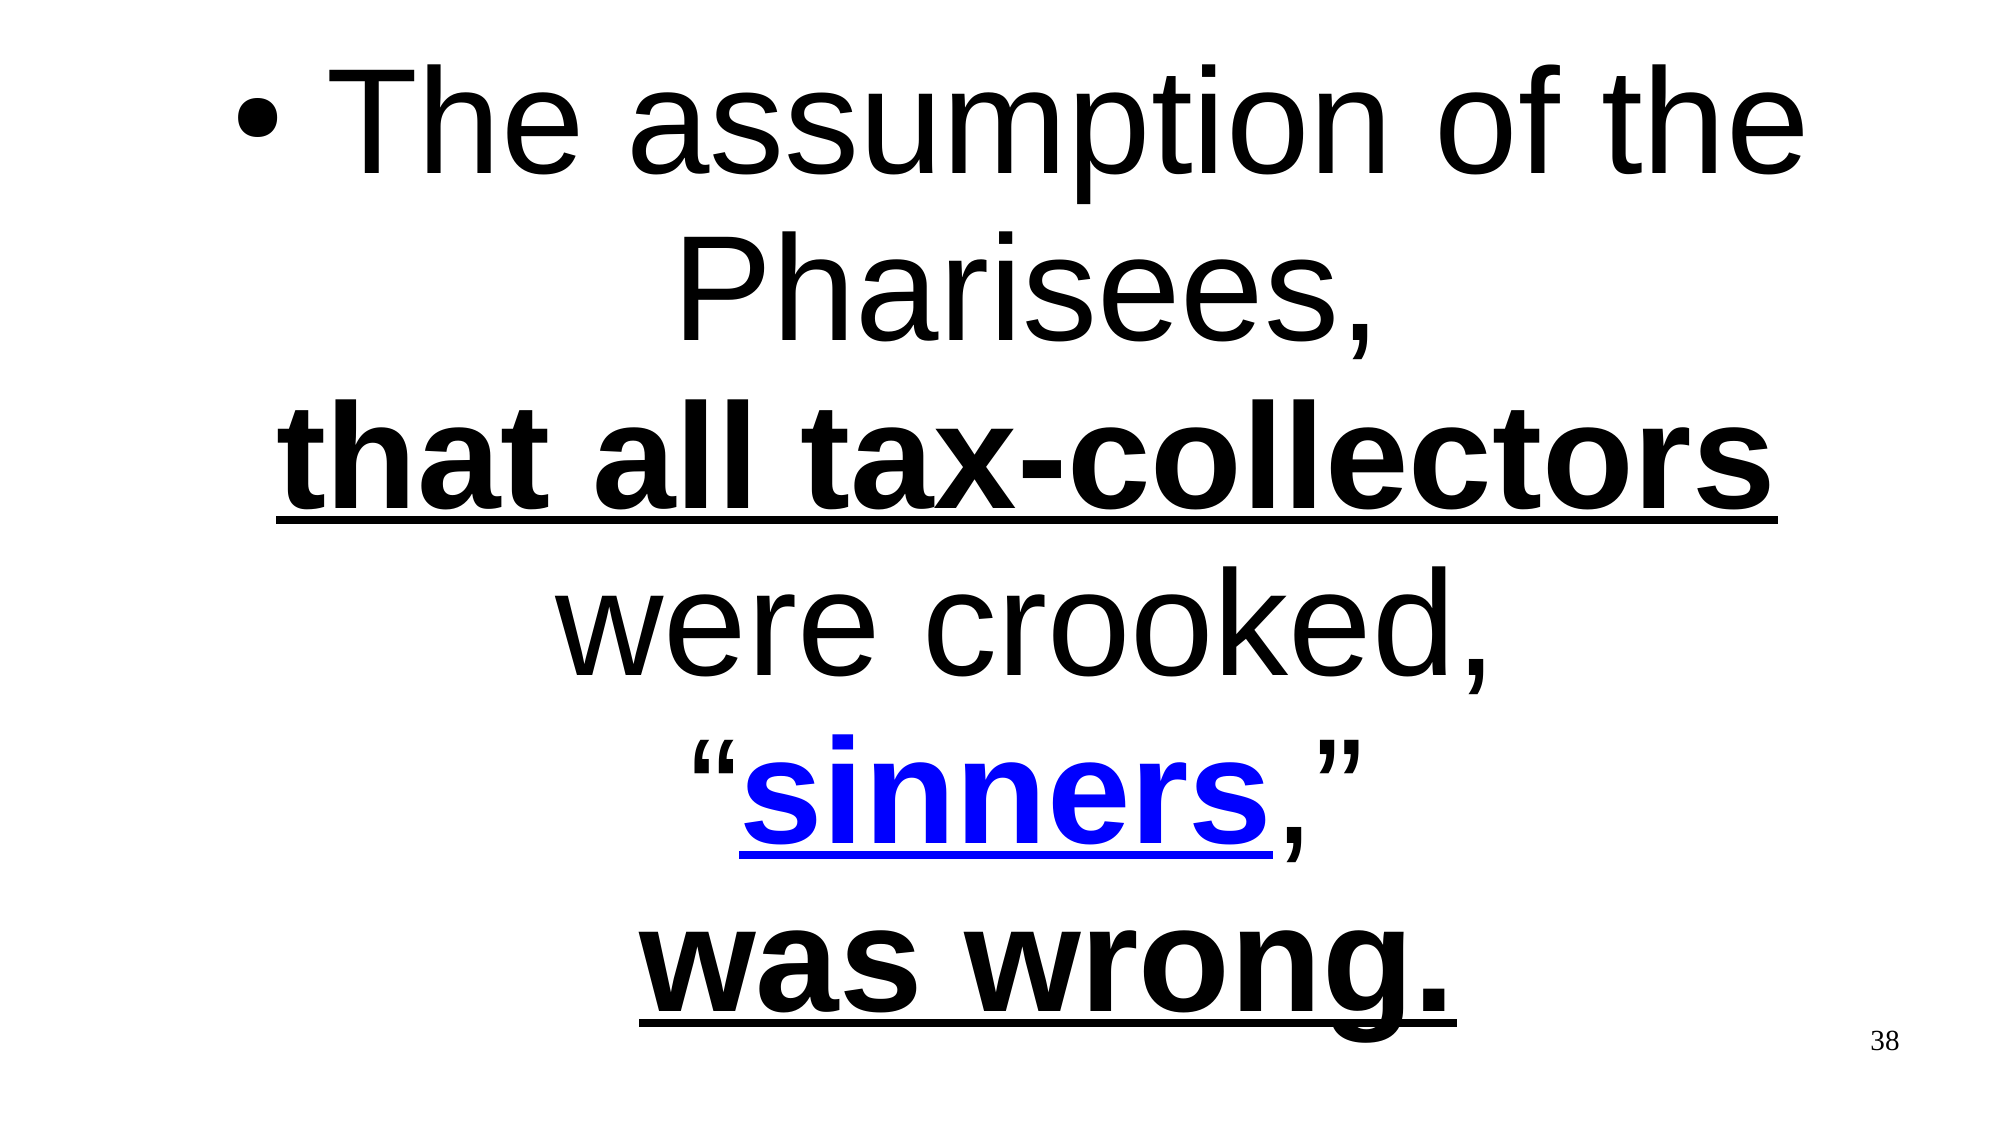

# The assumption of the Pharisees, that all tax-collectors were crooked, “sinners,” was wrong.
38